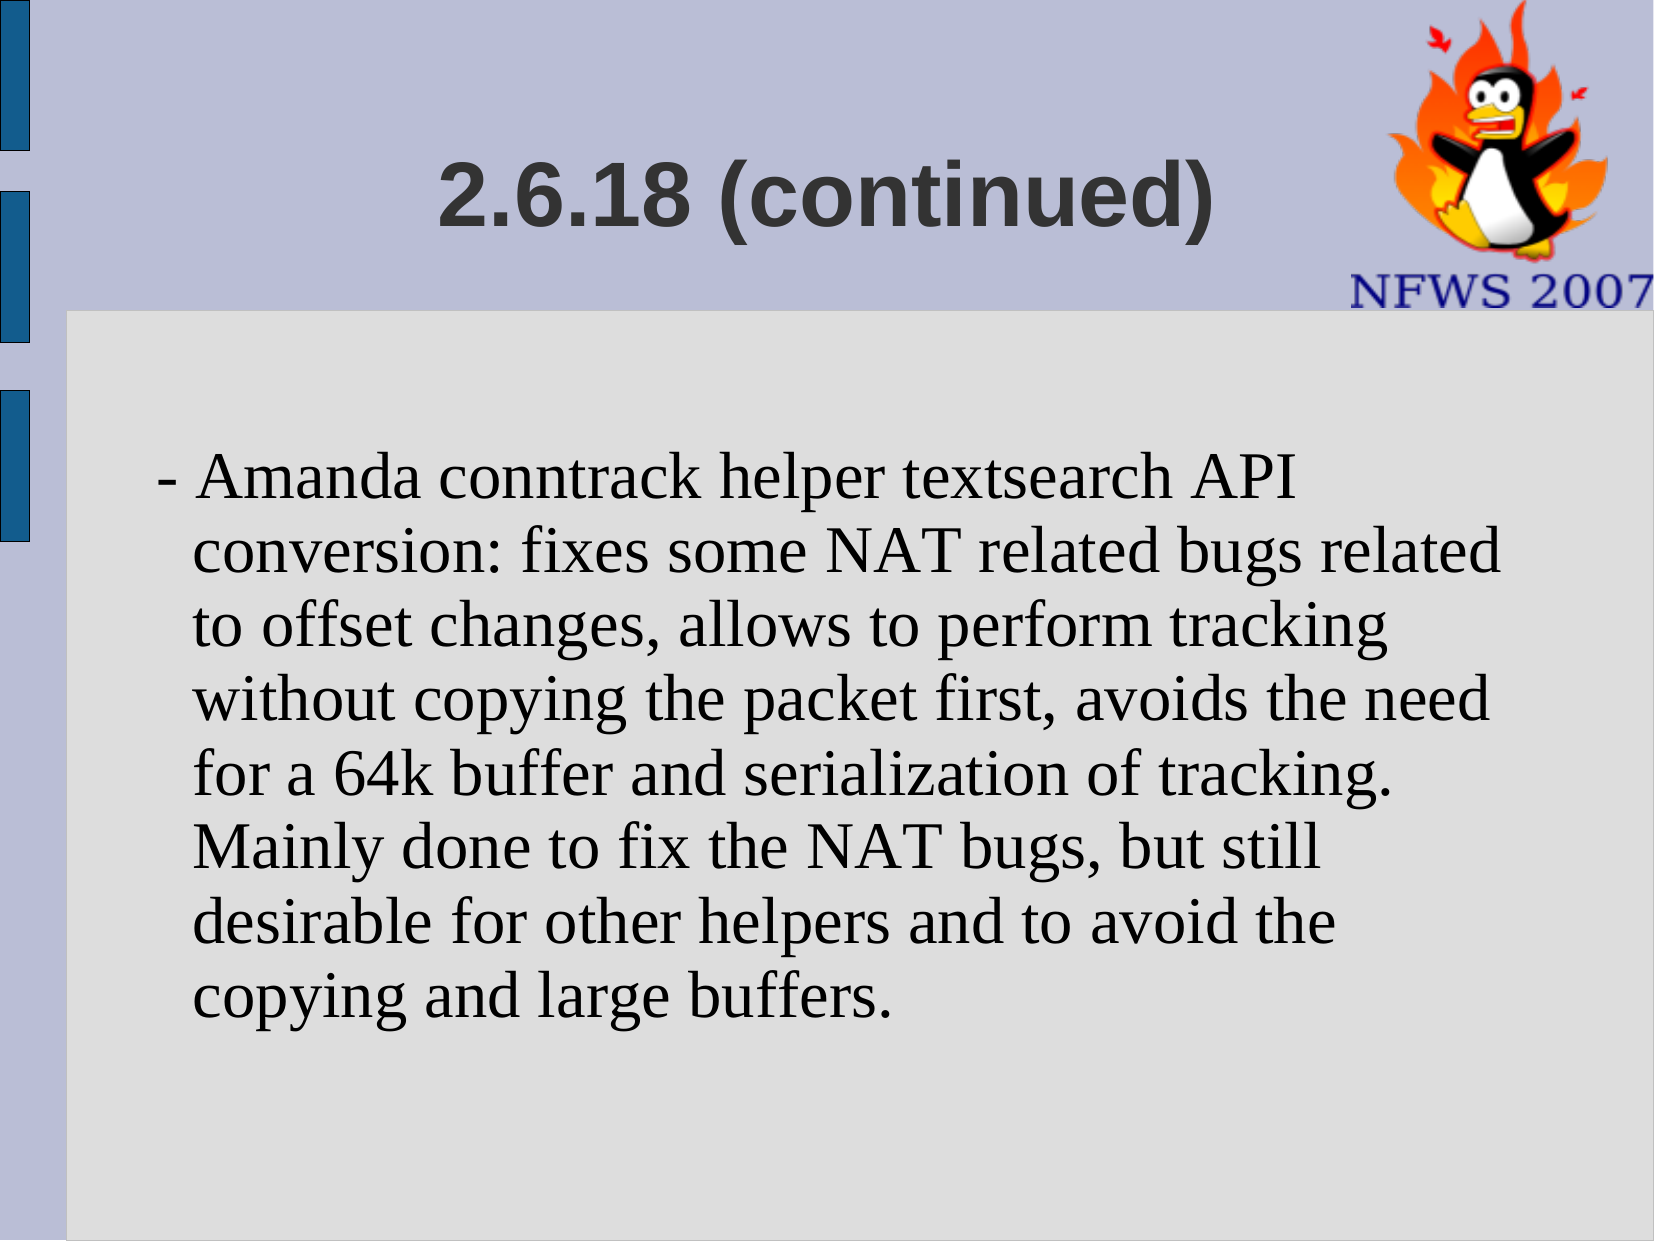

# 2.6.18 (continued)
- Amanda conntrack helper textsearch API conversion: fixes some NAT related bugs related to offset changes, allows to perform tracking without copying the packet first, avoids the need for a 64k buffer and serialization of tracking. Mainly done to fix the NAT bugs, but still desirable for other helpers and to avoid the copying and large buffers.